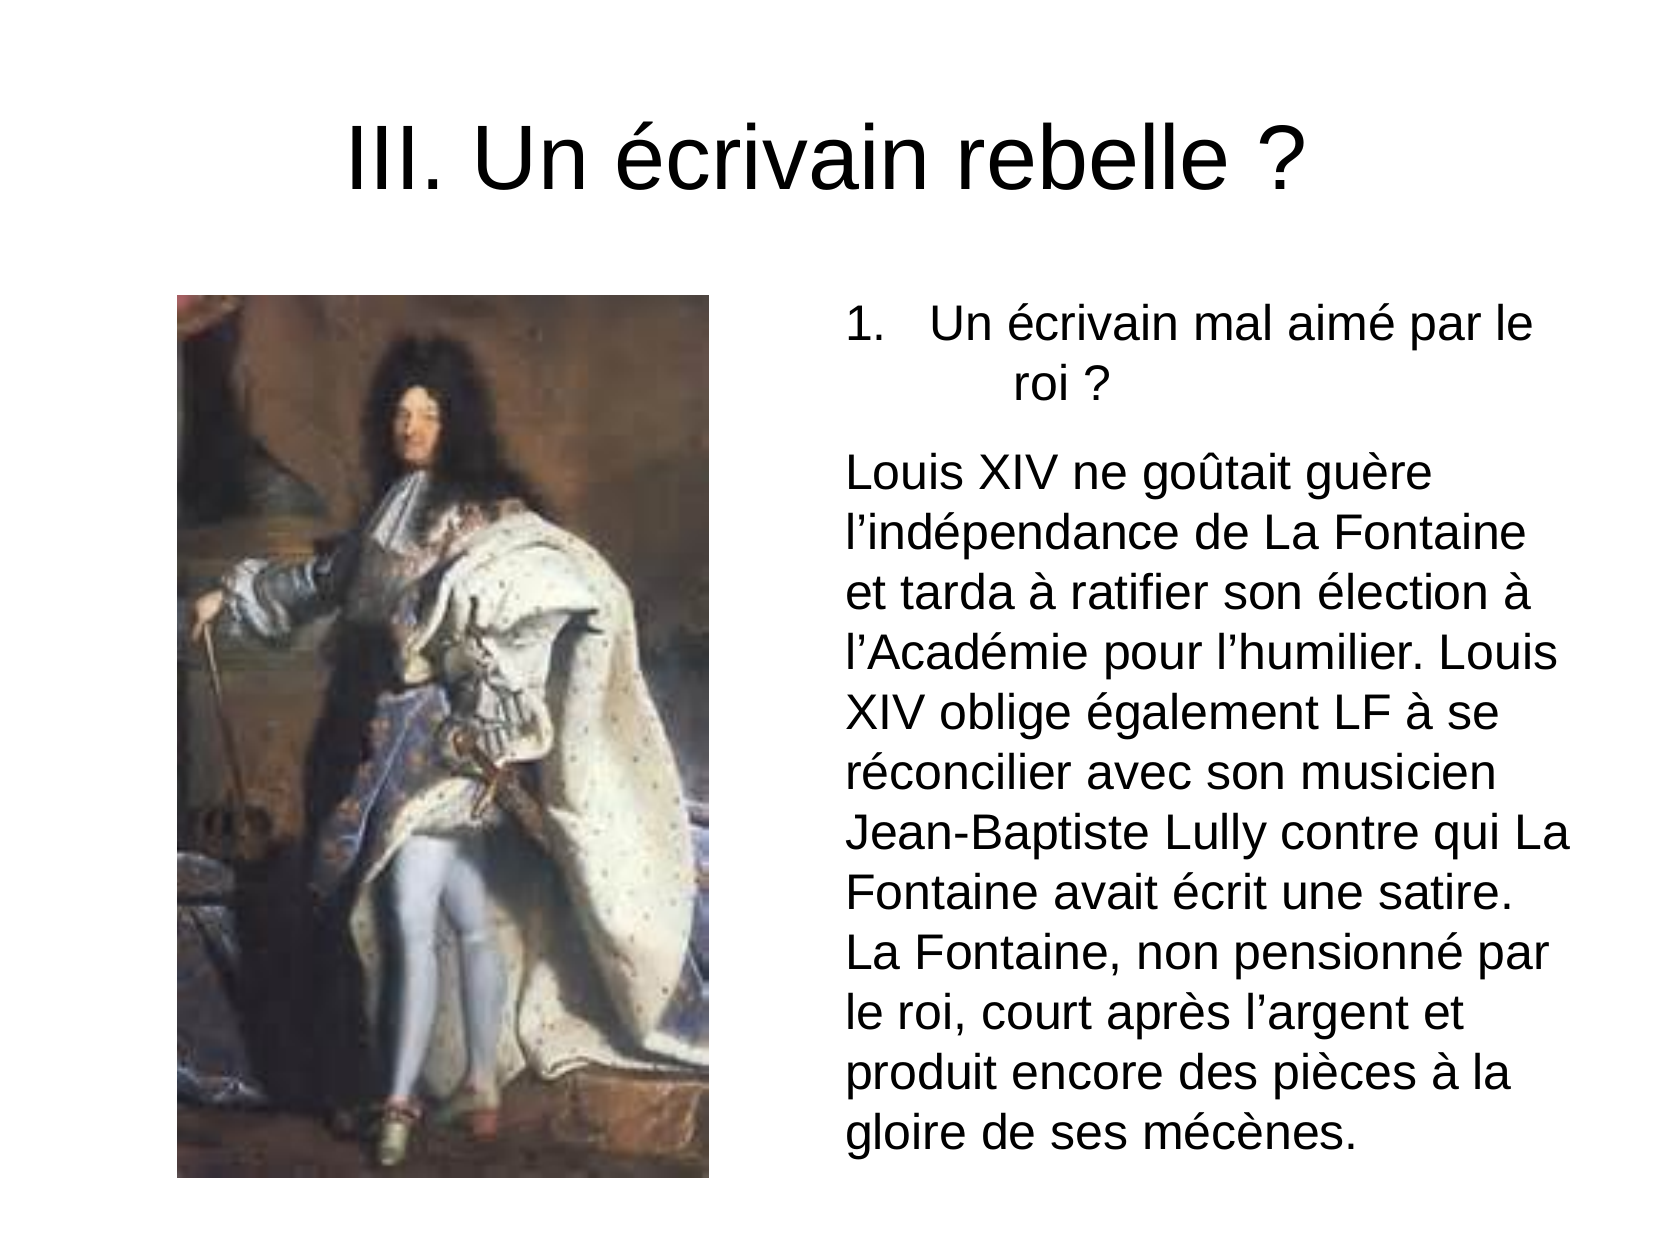

# III. Un écrivain rebelle ?
Un écrivain mal aimé par le roi ?
Louis XIV ne goûtait guère l’indépendance de La Fontaine et tarda à ratifier son élection à l’Académie pour l’humilier. Louis XIV oblige également LF à se réconcilier avec son musicien Jean-Baptiste Lully contre qui La Fontaine avait écrit une satire. La Fontaine, non pensionné par le roi, court après l’argent et produit encore des pièces à la gloire de ses mécènes.